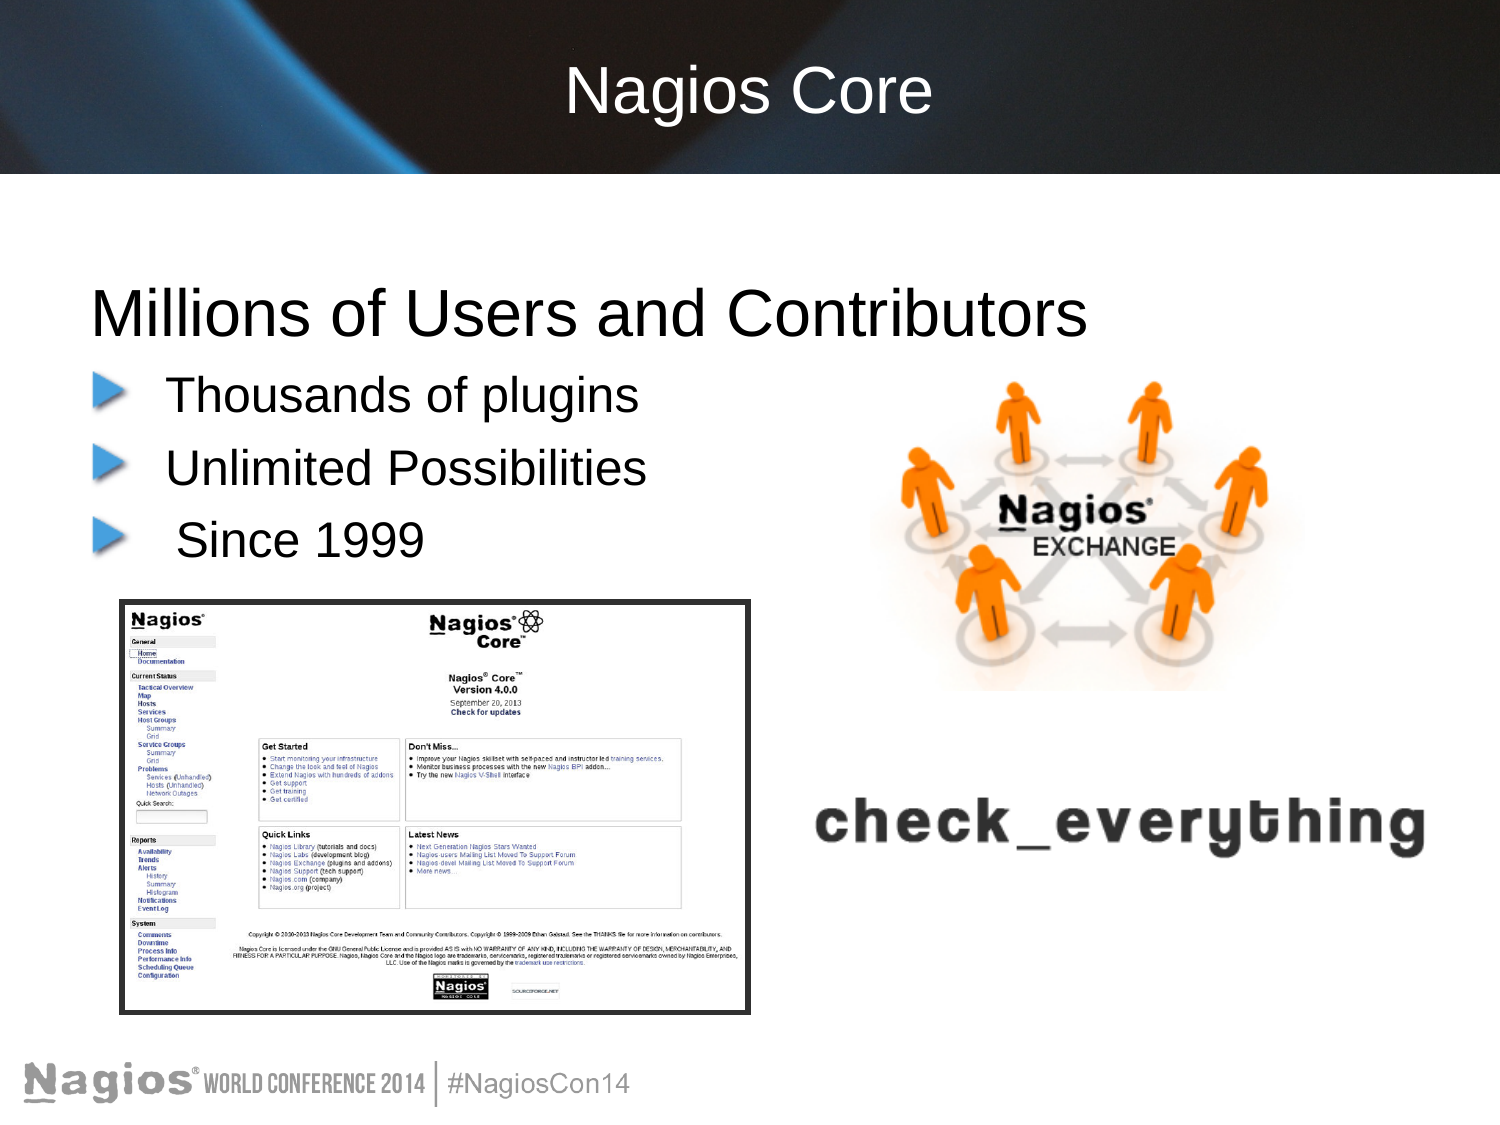

# Nagios Core
Millions of Users and Contributors
	Thousands of plugins
	Unlimited Possibilities
 Since 1999